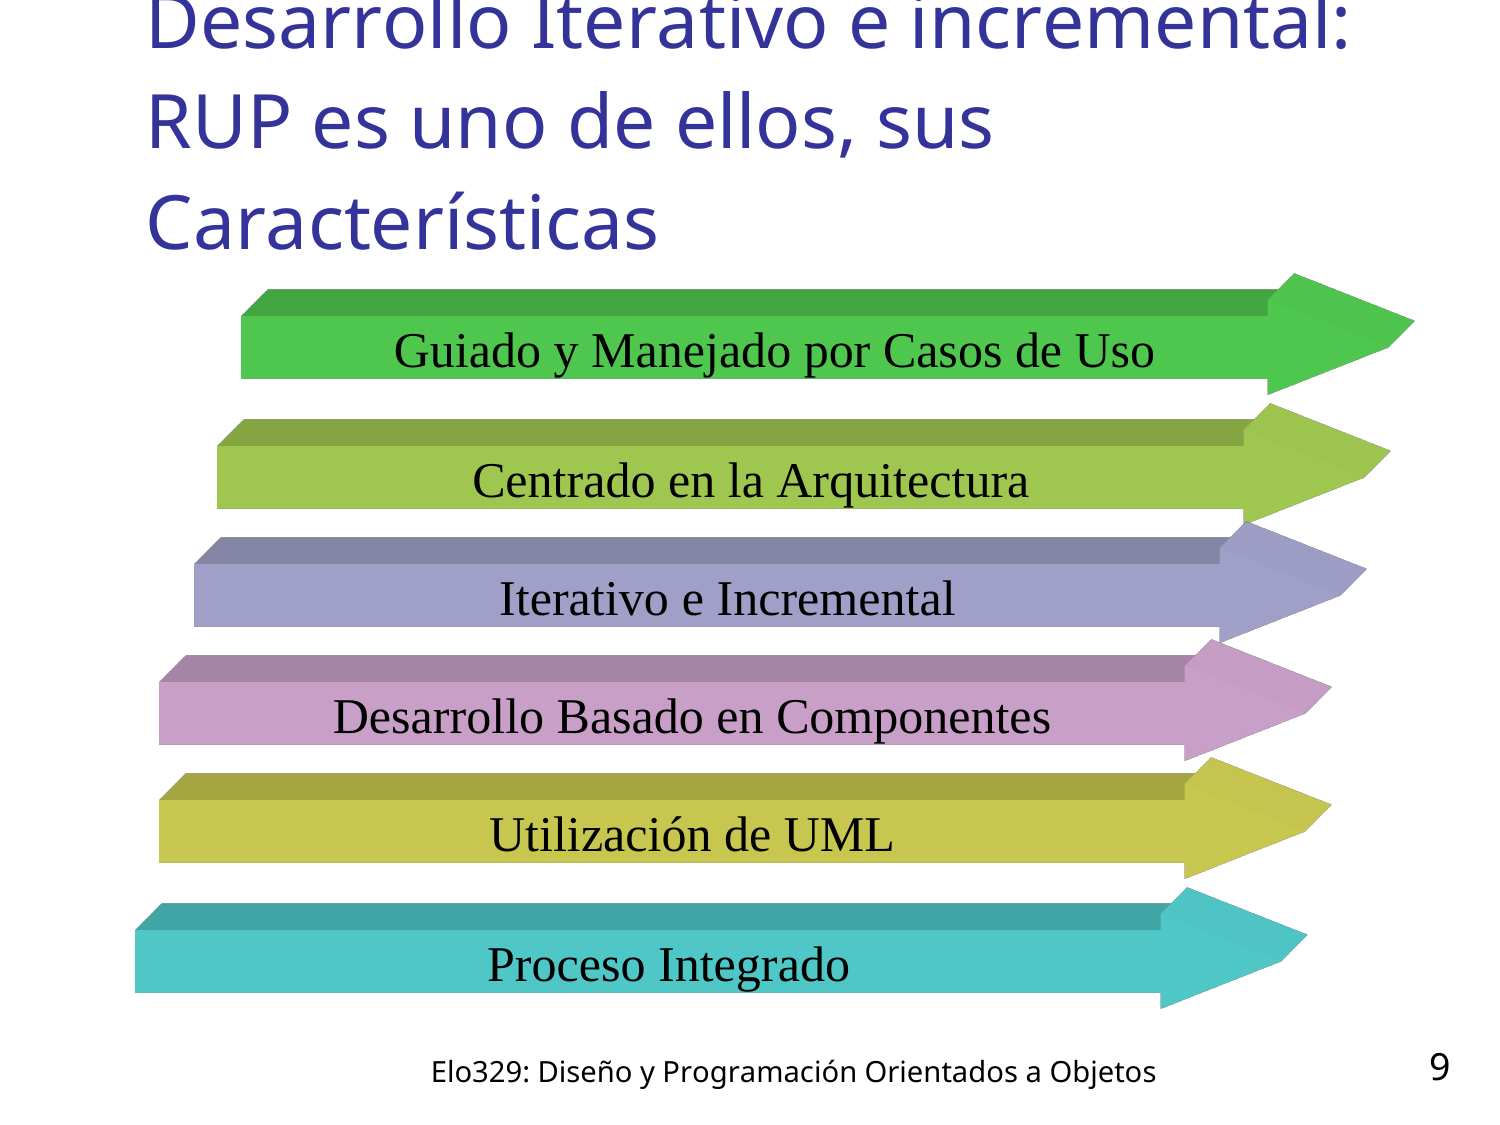

# Desarrollo Iterativo e incremental: RUP es uno de ellos, sus Características
Guiado y Manejado por Casos de Uso
Centrado en la Arquitectura
Iterativo e Incremental
Desarrollo Basado en Componentes
Utilización de UML
Proceso Integrado
ELO329: Diseño y Programación Orientadas a Objetos
9